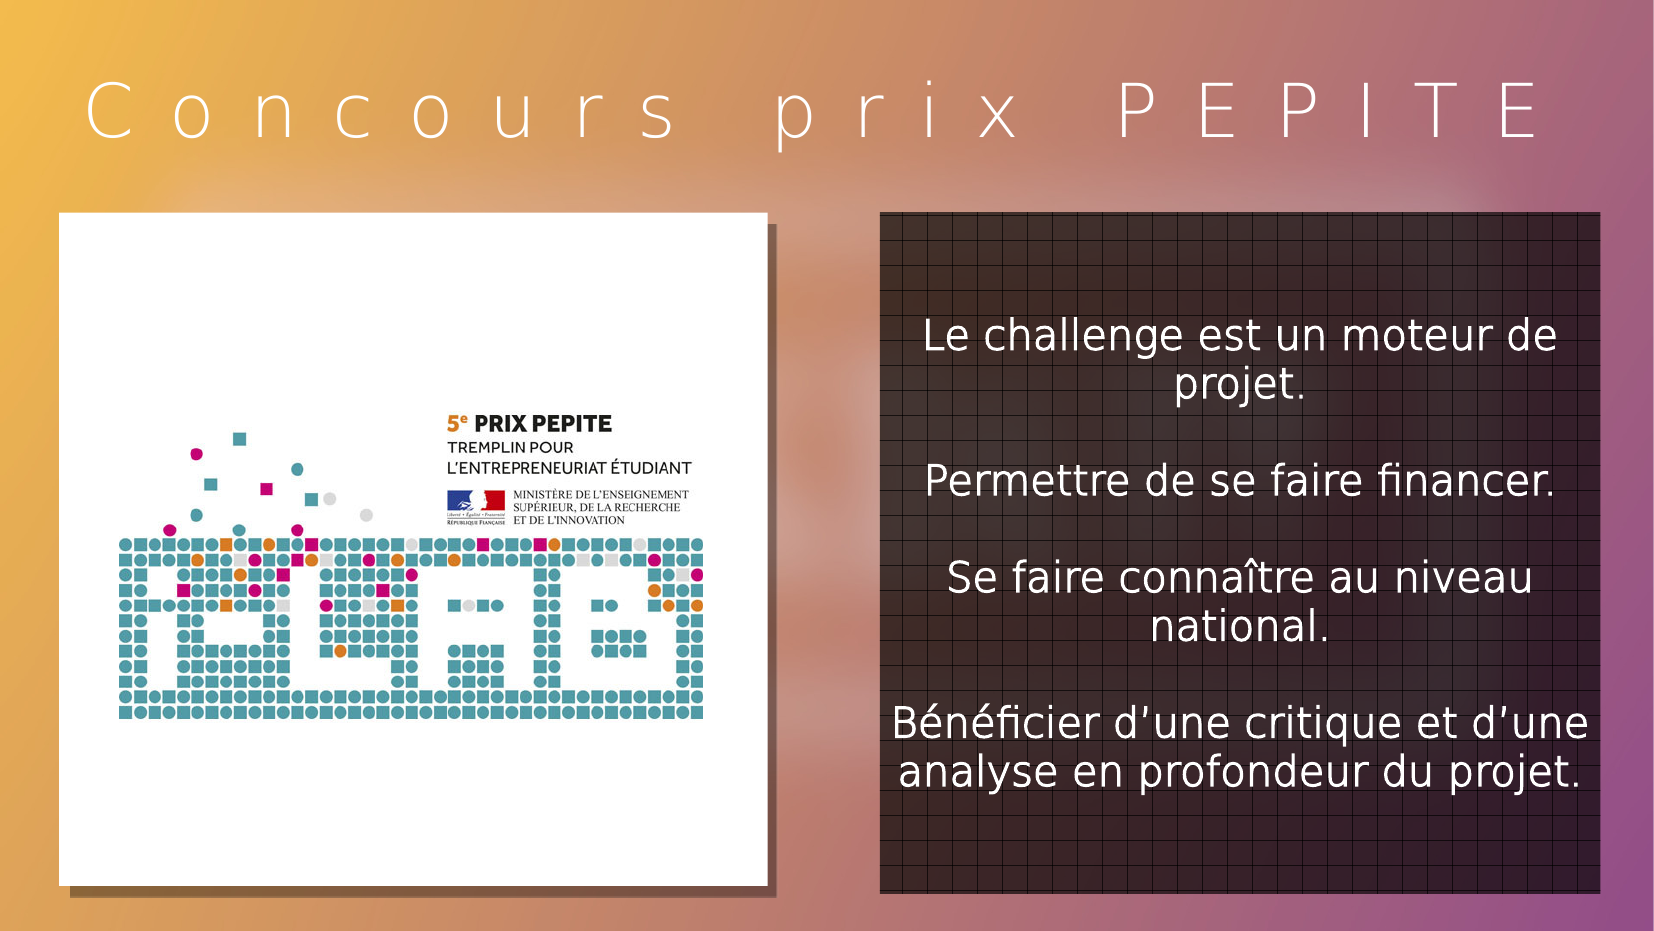

# Concours prix PEPITE
Le challenge est un moteur de projet.
Permettre de se faire financer.
Se faire connaître au niveau national.
Bénéficier d’une critique et d’une analyse en profondeur du projet.